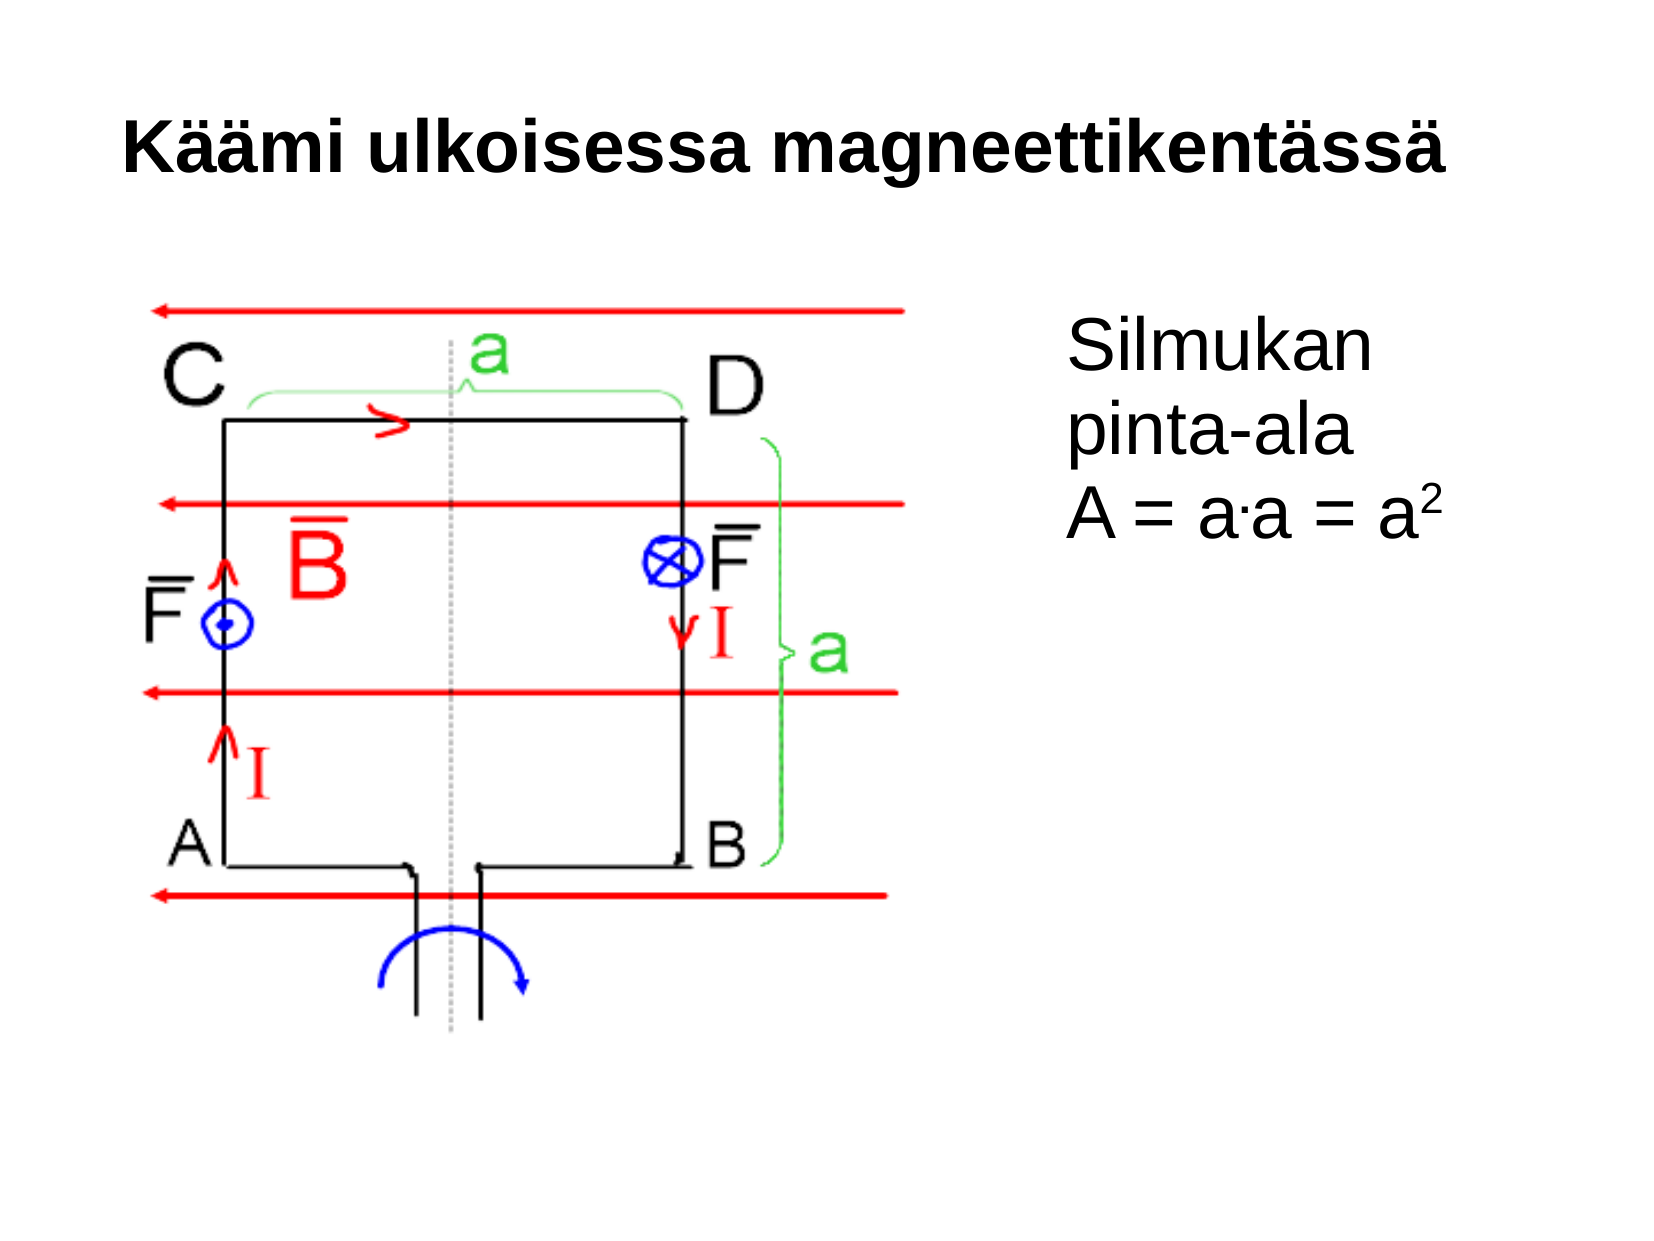

Käämi ulkoisessa magneettikentässä
Silmukan pinta-ala
A = a.a = a2